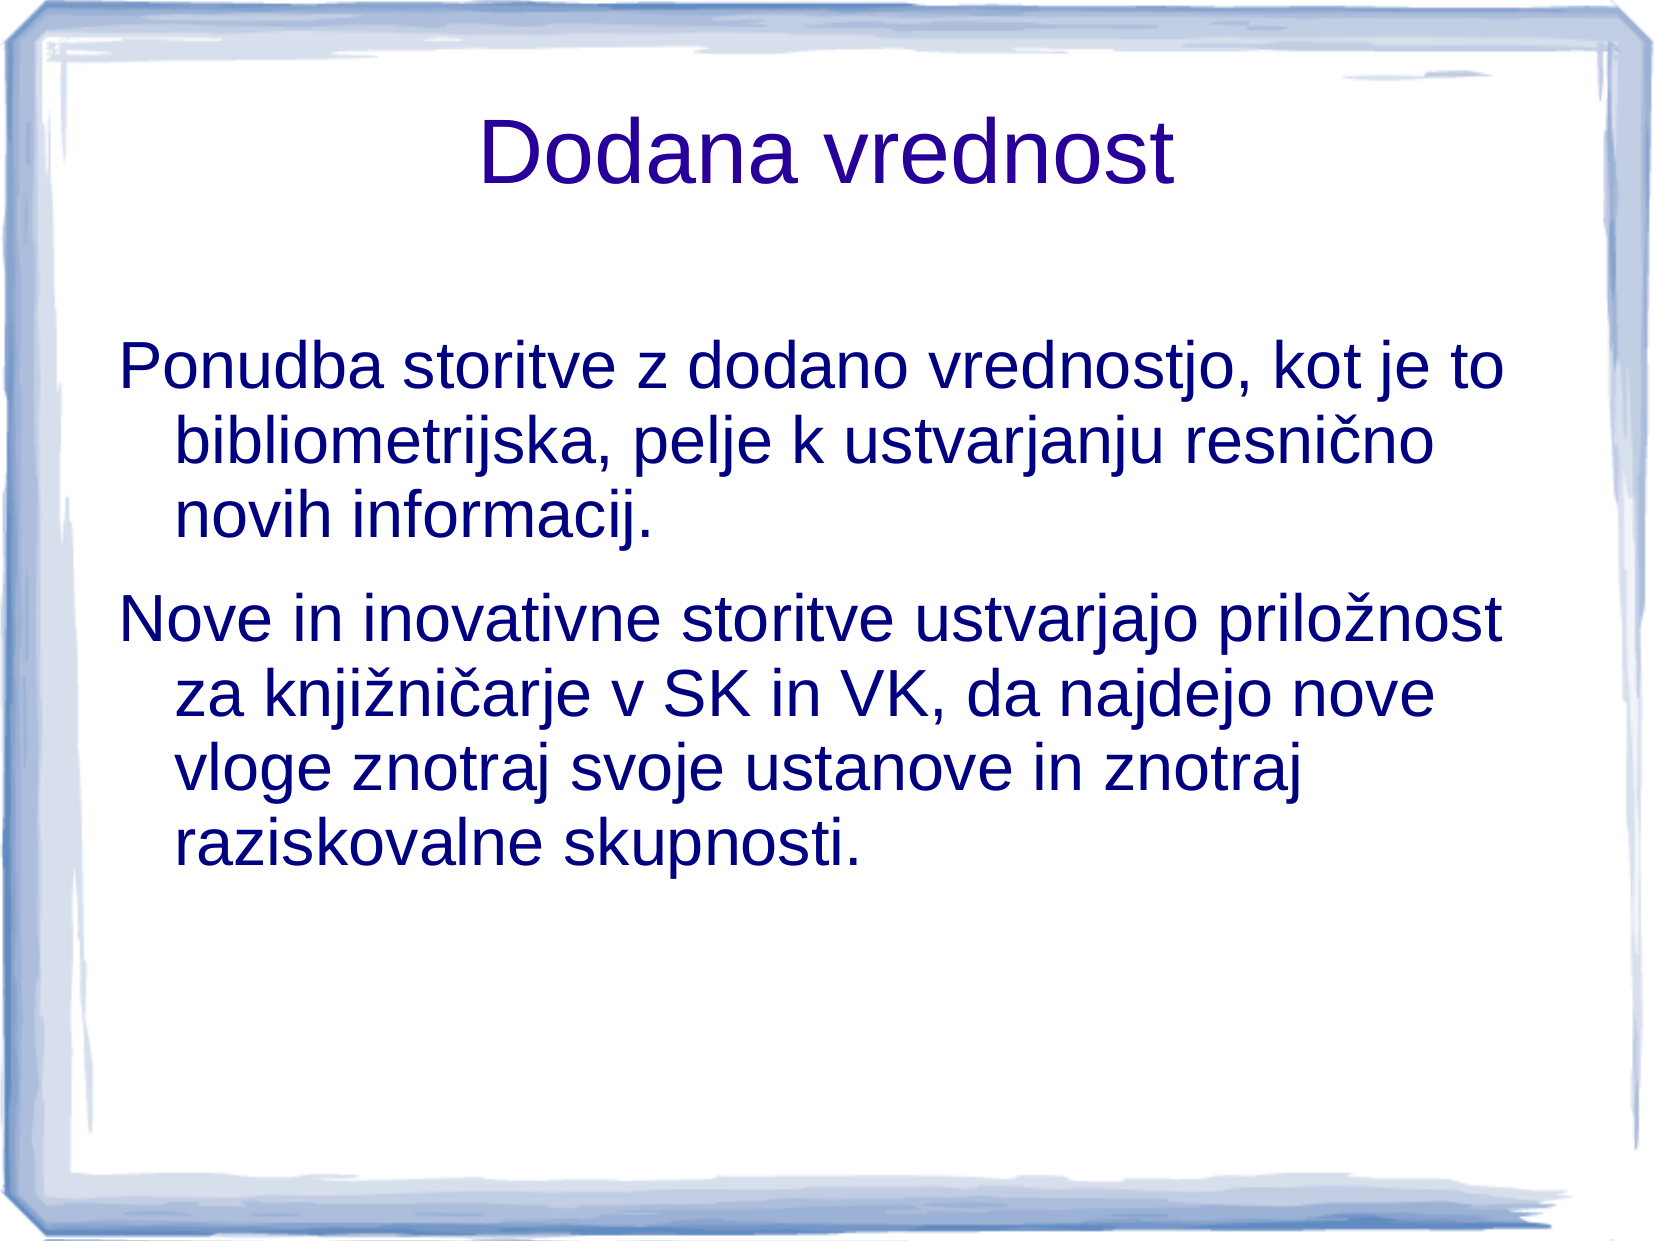

# Dodana vrednost
Ponudba storitve z dodano vrednostjo, kot je to bibliometrijska, pelje k ustvarjanju resnično novih informacij.
Nove in inovativne storitve ustvarjajo priložnost za knjižničarje v SK in VK, da najdejo nove vloge znotraj svoje ustanove in znotraj raziskovalne skupnosti.